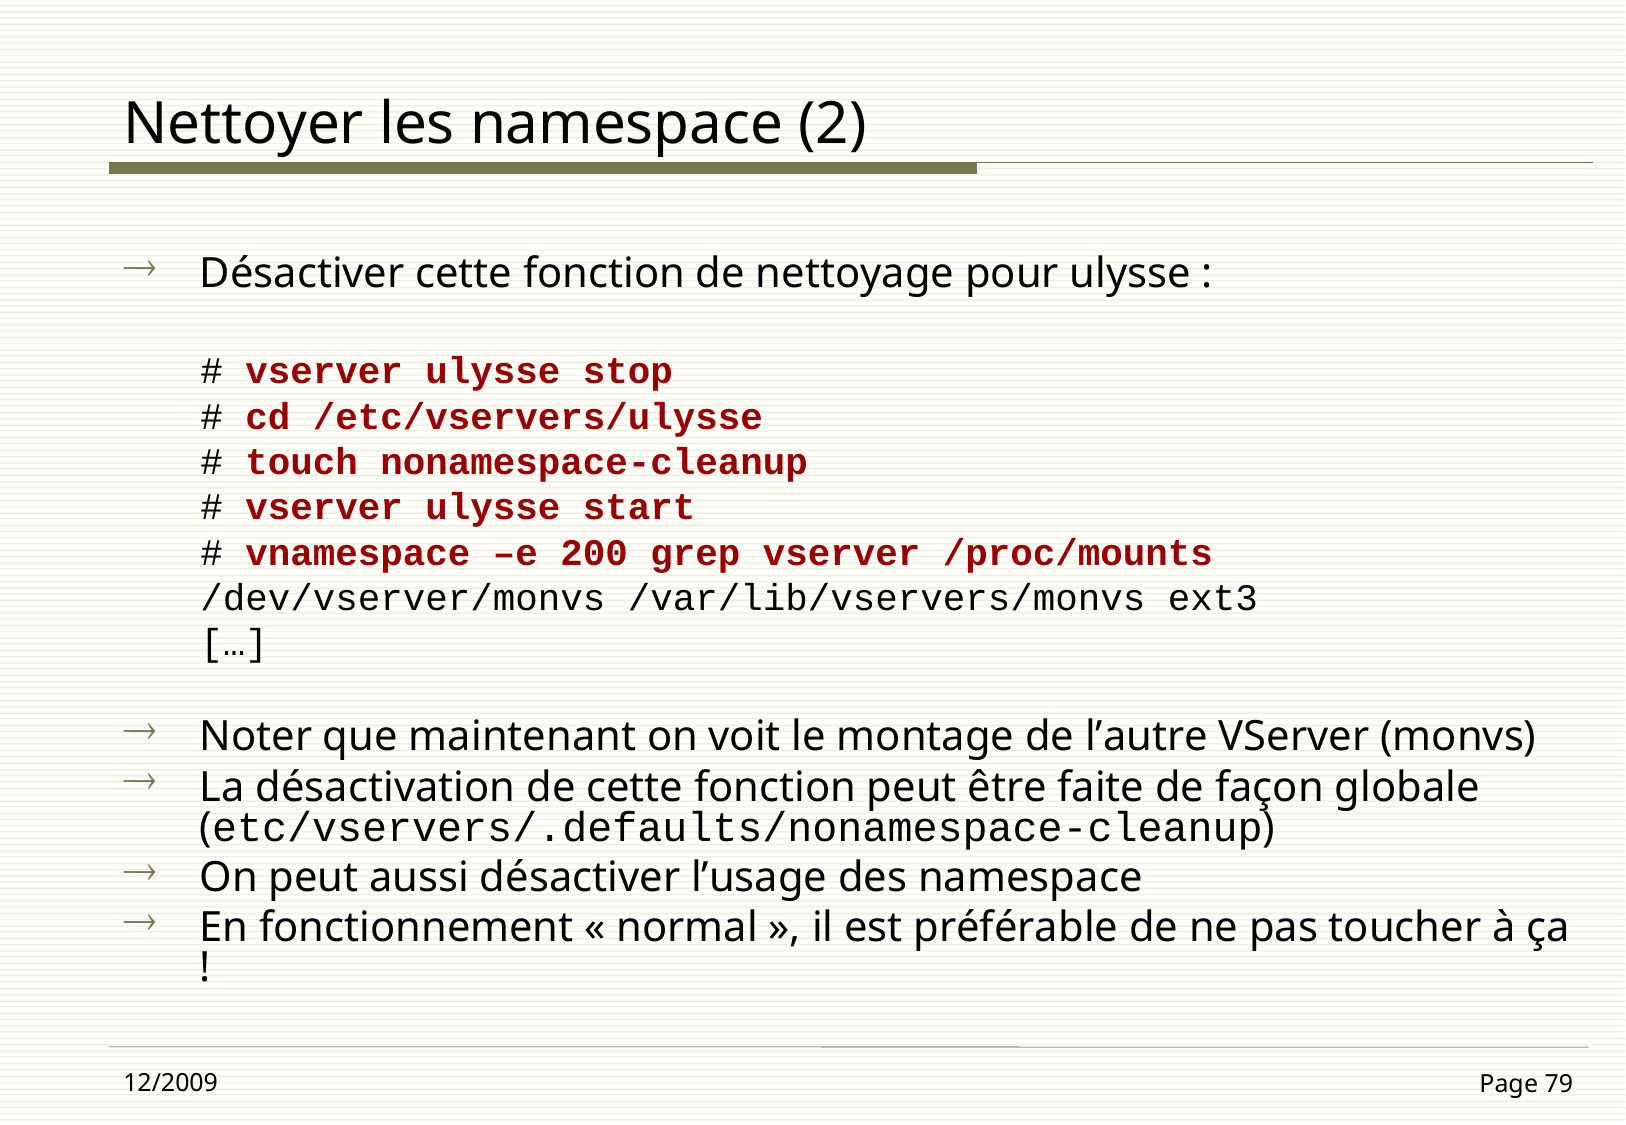

# Nettoyer les namespace (2)‏
Désactiver cette fonction de nettoyage pour ulysse :
# vserver ulysse stop
# cd /etc/vservers/ulysse
# touch nonamespace-cleanup
# vserver ulysse start
# vnamespace –e 200 grep vserver /proc/mounts
/dev/vserver/monvs /var/lib/vservers/monvs ext3
[…]
Noter que maintenant on voit le montage de l’autre VServer (monvs)‏
La désactivation de cette fonction peut être faite de façon globale (etc/vservers/.defaults/nonamespace-cleanup)‏
On peut aussi désactiver l’usage des namespace
En fonctionnement « normal », il est préférable de ne pas toucher à ça !
79